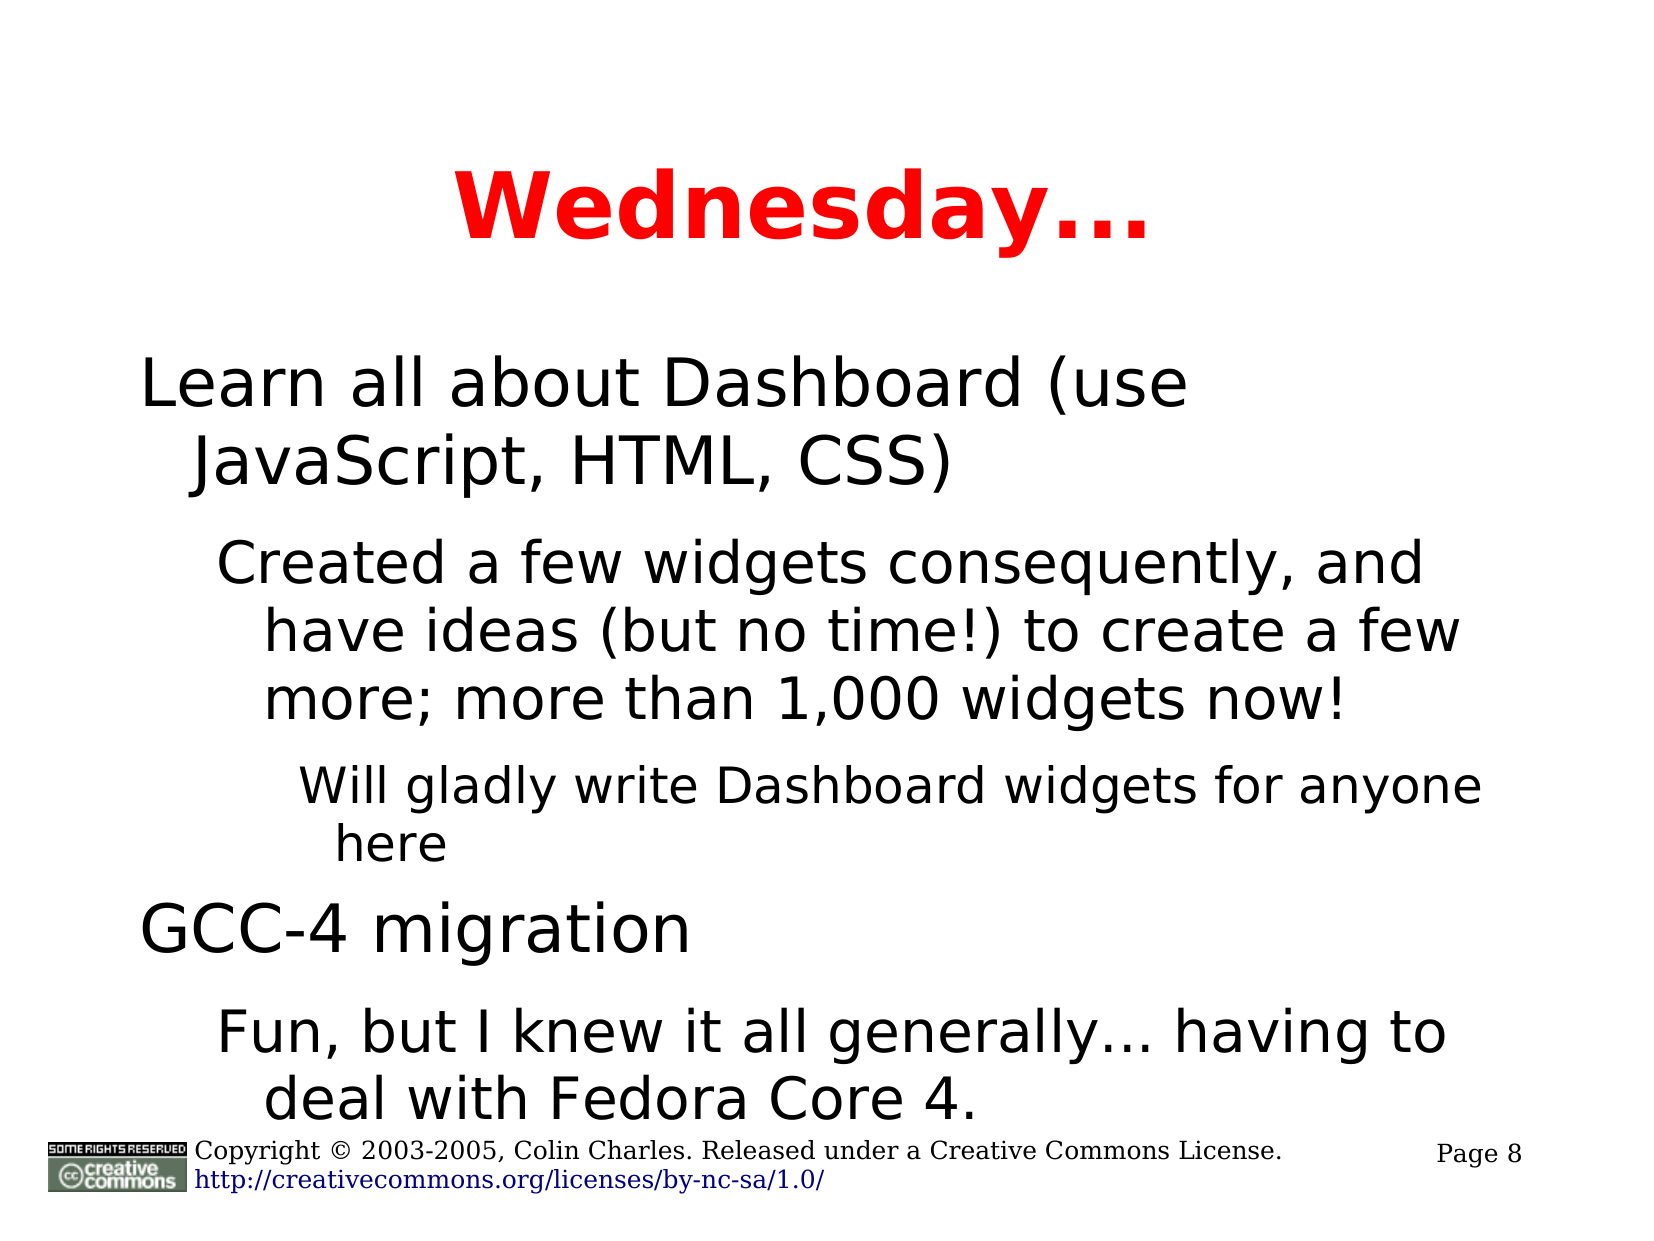

# Wednesday...
Learn all about Dashboard (use JavaScript, HTML, CSS)
Created a few widgets consequently, and have ideas (but no time!) to create a few more; more than 1,000 widgets now!
Will gladly write Dashboard widgets for anyone here
GCC-4 migration
Fun, but I knew it all generally... having to deal with Fedora Core 4.